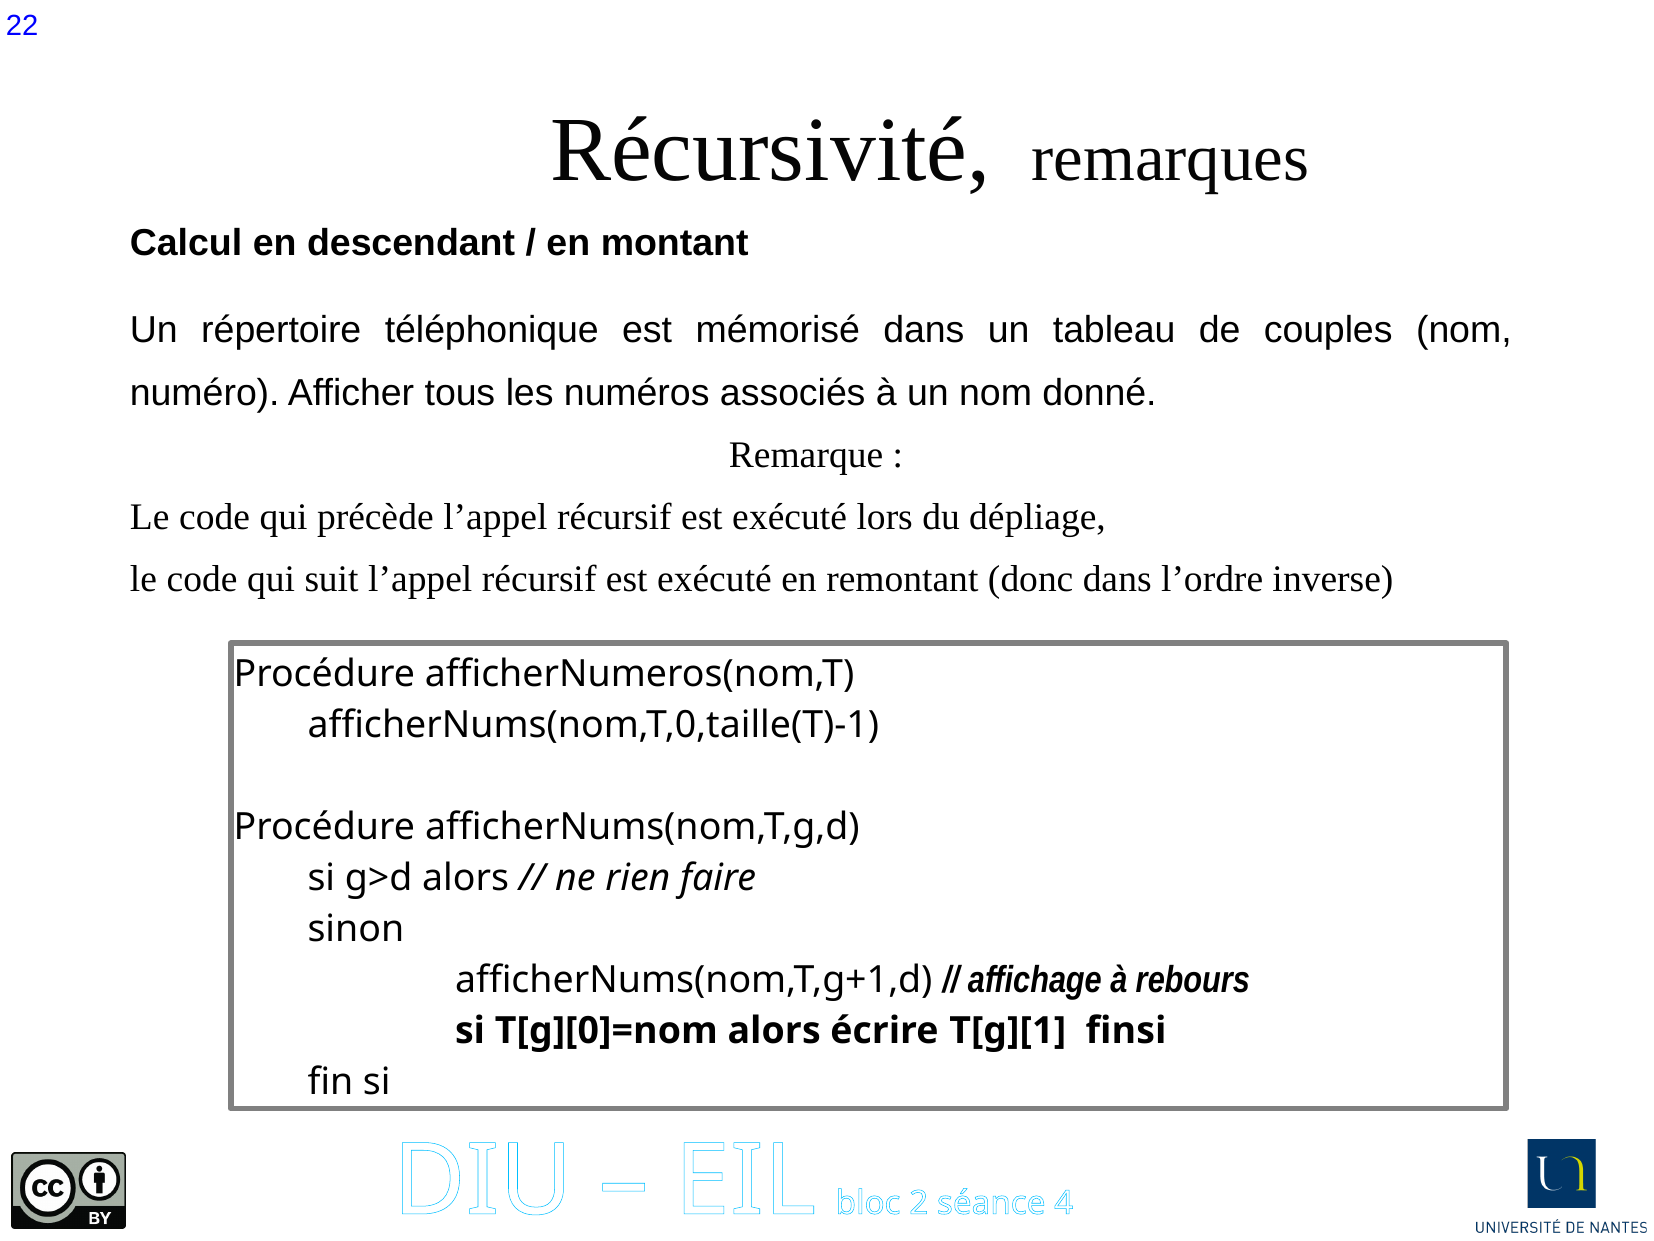

22
# Récursivité, remarques
Calcul en descendant / en montant
Un répertoire téléphonique est mémorisé dans un tableau de couples (nom, numéro). Afficher tous les numéros associés à un nom donné.
Remarque :
Le code qui précède l’appel récursif est exécuté lors du dépliage,
le code qui suit l’appel récursif est exécuté en remontant (donc dans l’ordre inverse)
Procédure afficherNumeros(nom,T)
	afficherNums(nom,T,0,taille(T)-1)
Procédure afficherNums(nom,T,g,d)
	si g>d alors // ne rien faire
	sinon
			afficherNums(nom,T,g+1,d) // affichage à rebours
			si T[g][0]=nom alors écrire T[g][1] finsi
	fin si